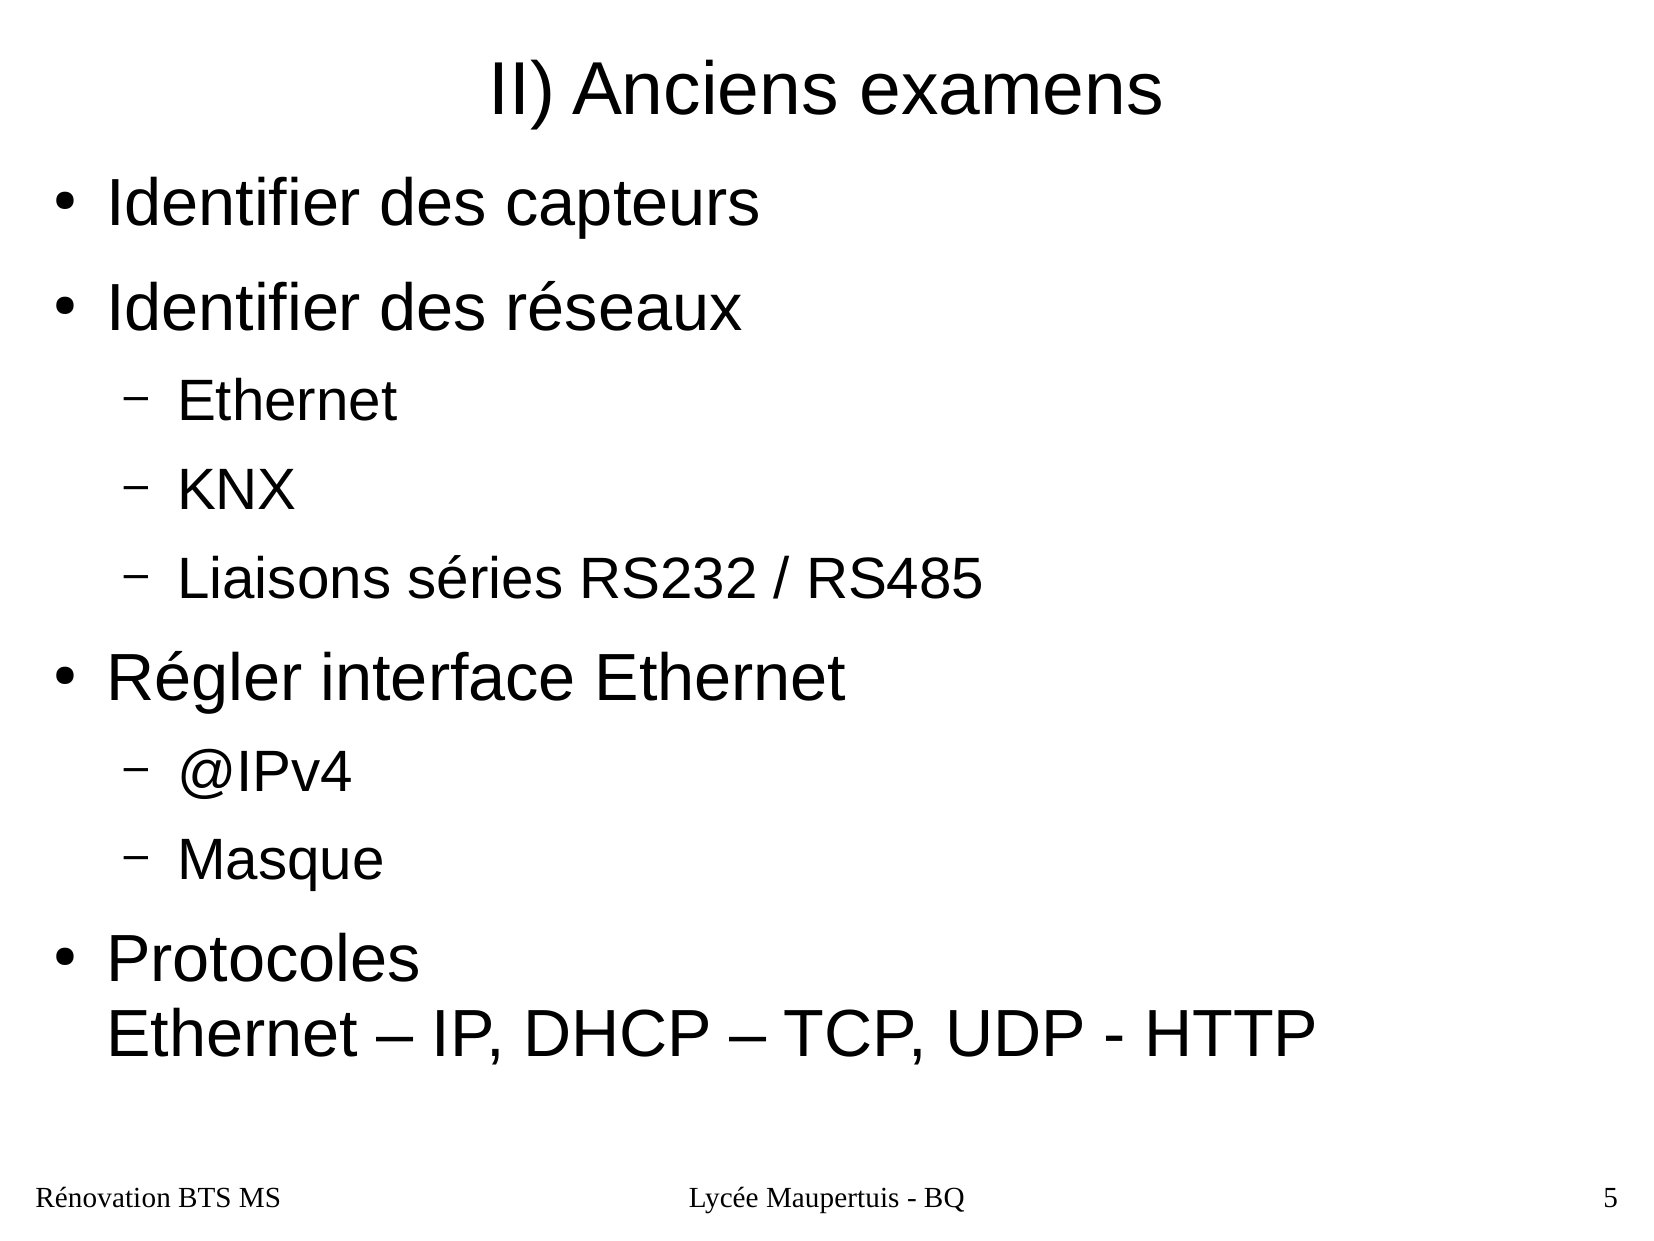

# II) Anciens examens
Identifier des capteurs
Identifier des réseaux
Ethernet
KNX
Liaisons séries RS232 / RS485
Régler interface Ethernet
@IPv4
Masque
Protocoles
Ethernet – IP, DHCP – TCP, UDP - HTTP
Rénovation BTS MS
Lycée Maupertuis - BQ
5